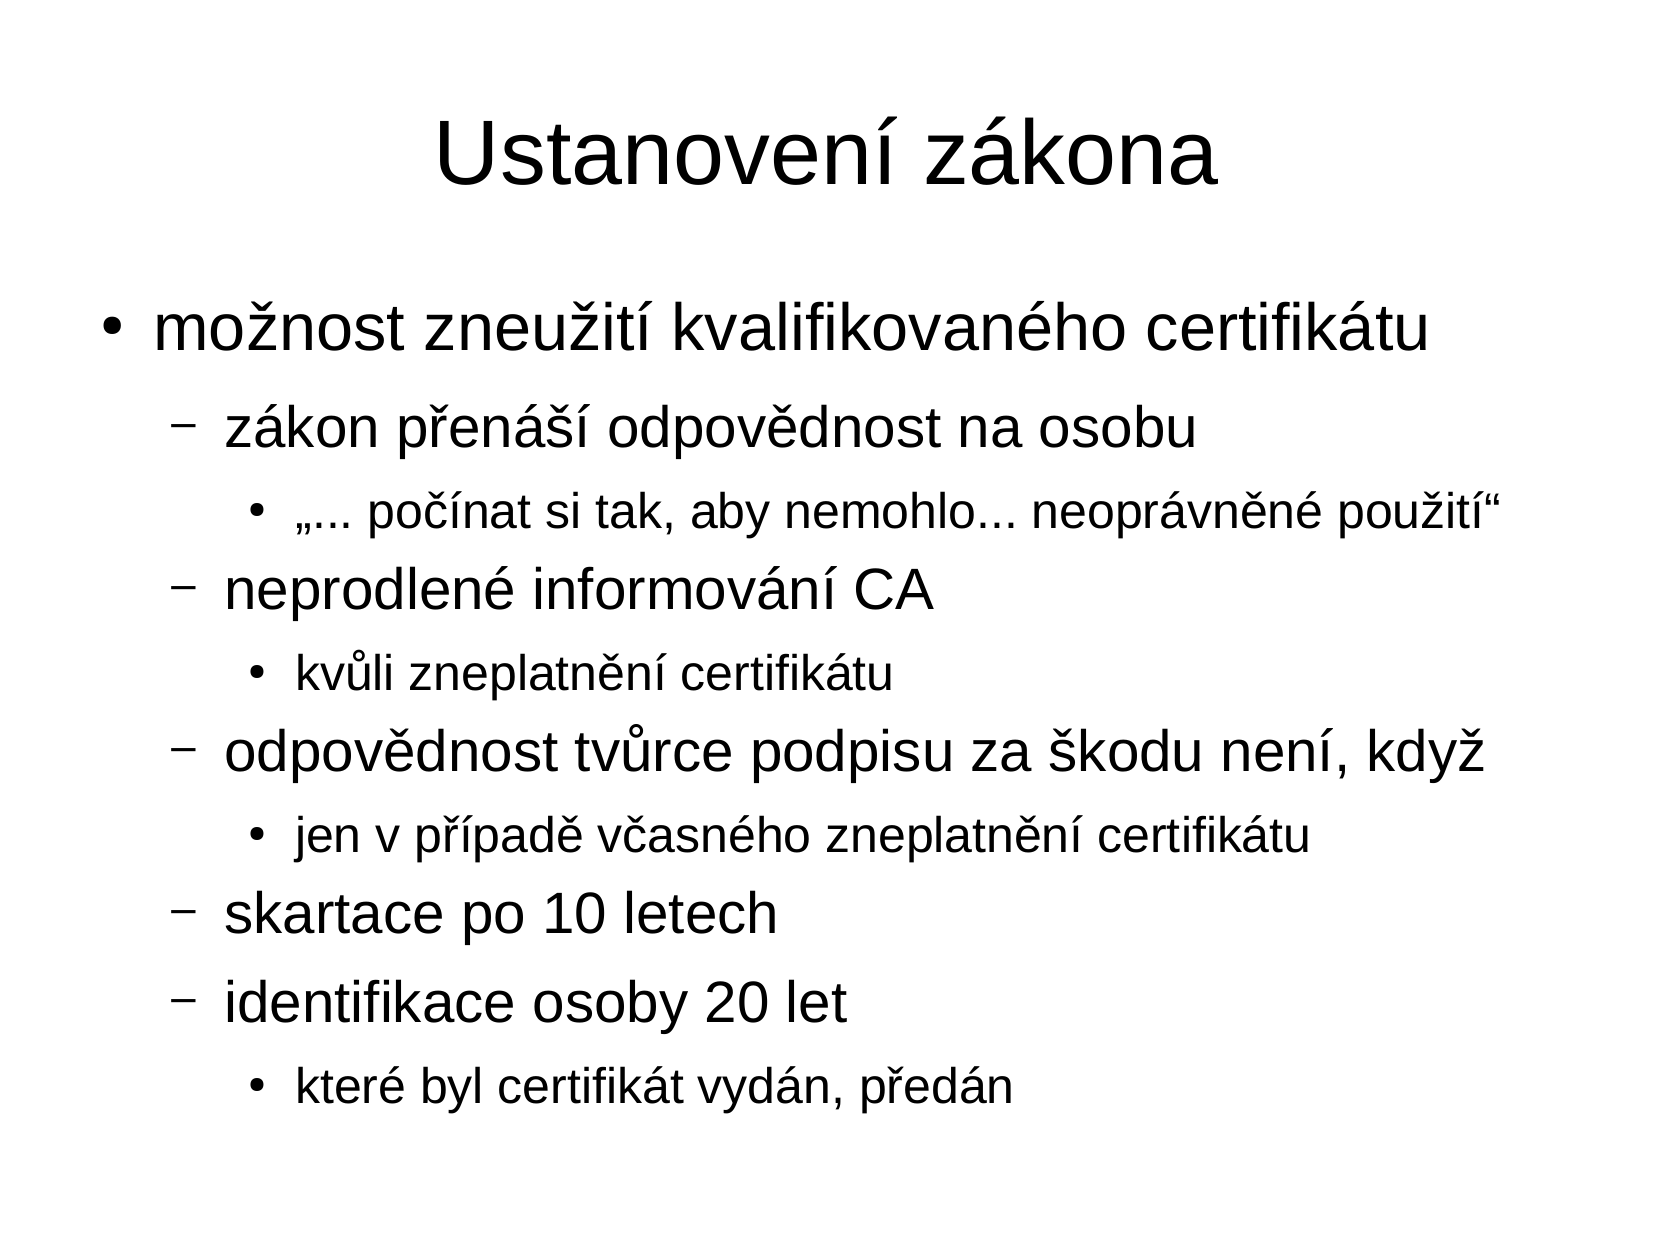

# Ustanovení zákona
možnost zneužití kvalifikovaného certifikátu
zákon přenáší odpovědnost na osobu
„... počínat si tak, aby nemohlo... neoprávněné použití“
neprodlené informování CA
kvůli zneplatnění certifikátu
odpovědnost tvůrce podpisu za škodu není, když
jen v případě včasného zneplatnění certifikátu
skartace po 10 letech
identifikace osoby 20 let
které byl certifikát vydán, předán